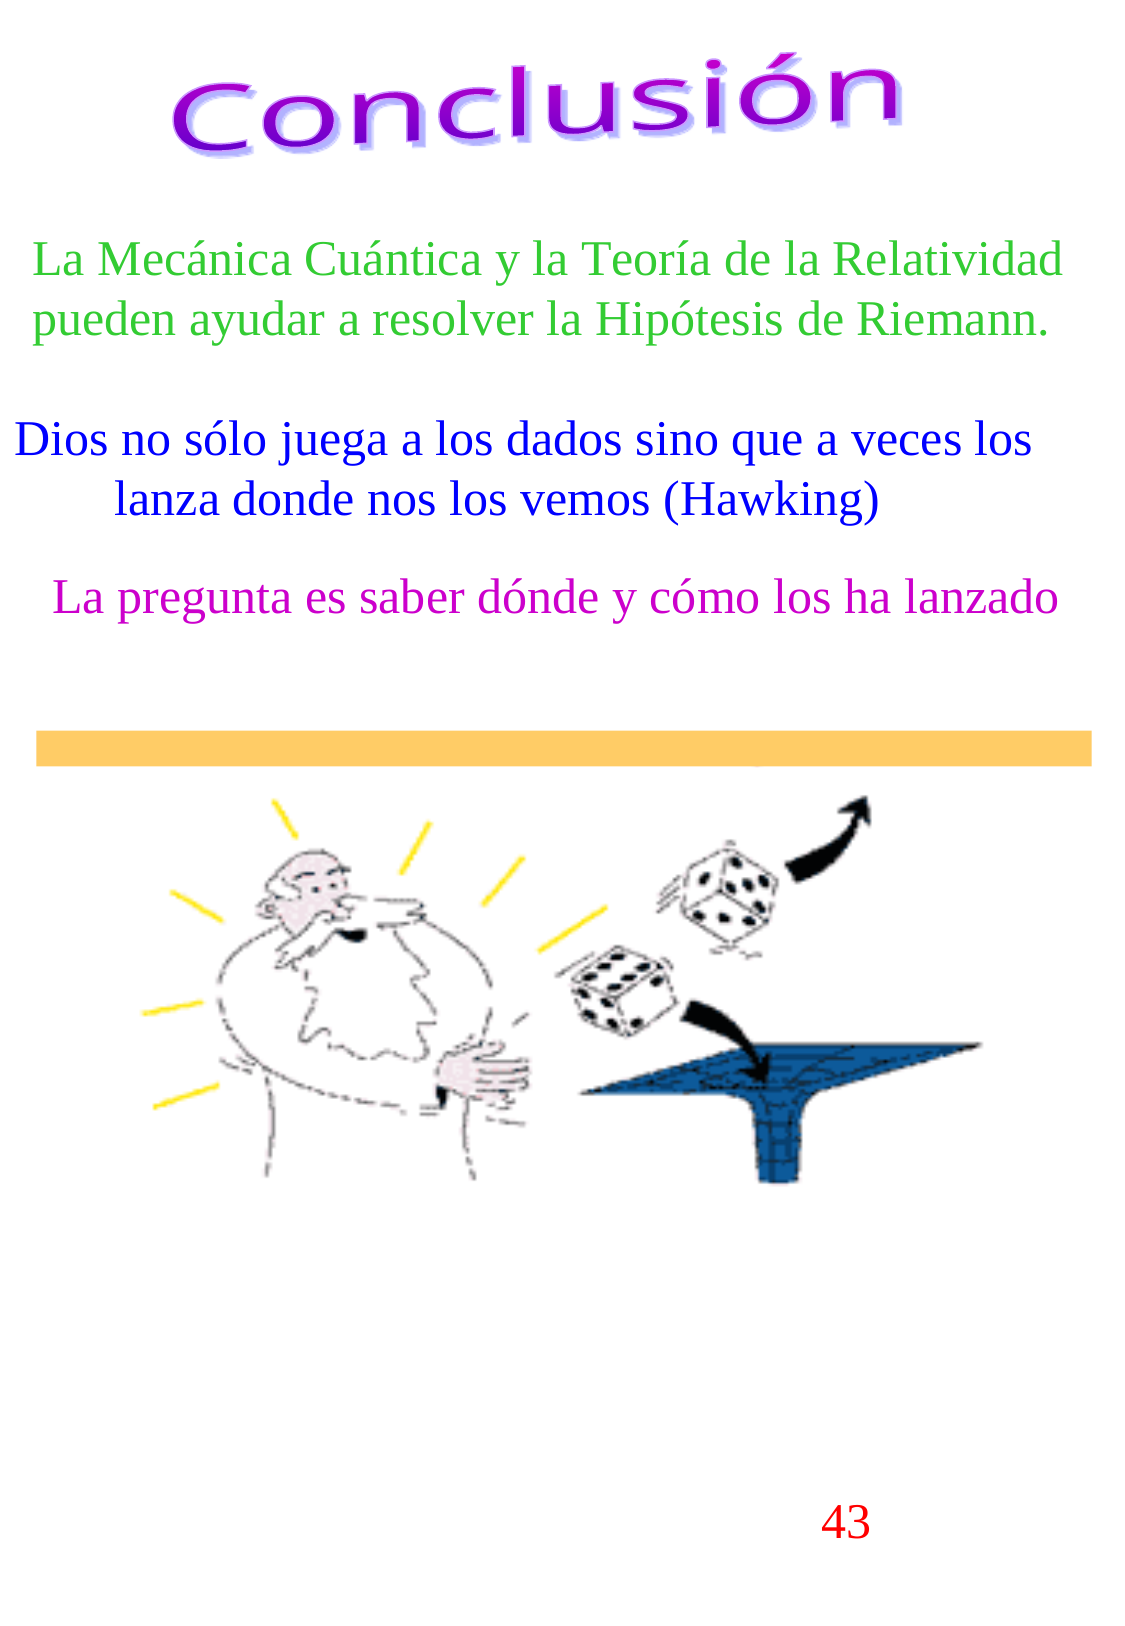

Conclusión
La Mecánica Cuántica y la Teoría de la Relatividad pueden ayudar a resolver la Hipótesis de Riemann.
Dios no sólo juega a los dados sino que a veces los
 lanza donde nos los vemos (Hawking)
 La pregunta es saber dónde y cómo los ha lanzado